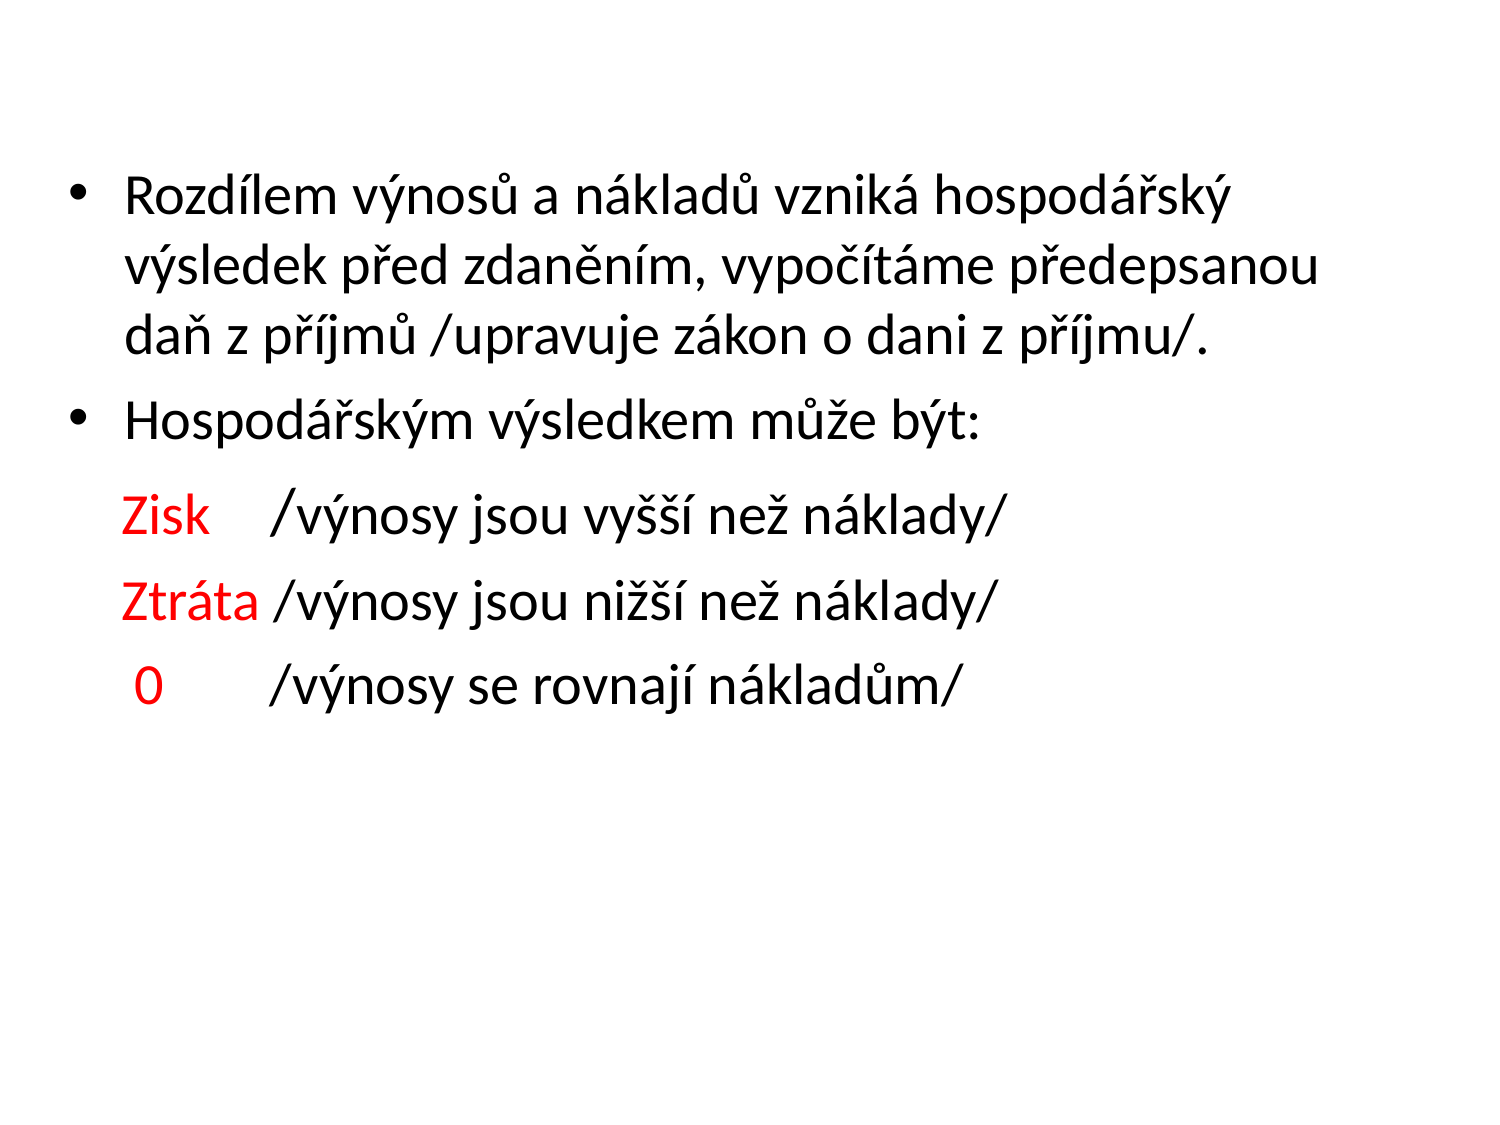

# Rozdílem výnosů a nákladů vzniká hospodářský výsledek před zdaněním, vypočítáme předepsanou daň z příjmů /upravuje zákon o dani z příjmu/.
Hospodářským výsledkem může být:
 Zisk /výnosy jsou vyšší než náklady/
 Ztráta /výnosy jsou nižší než náklady/
 0 /výnosy se rovnají nákladům/